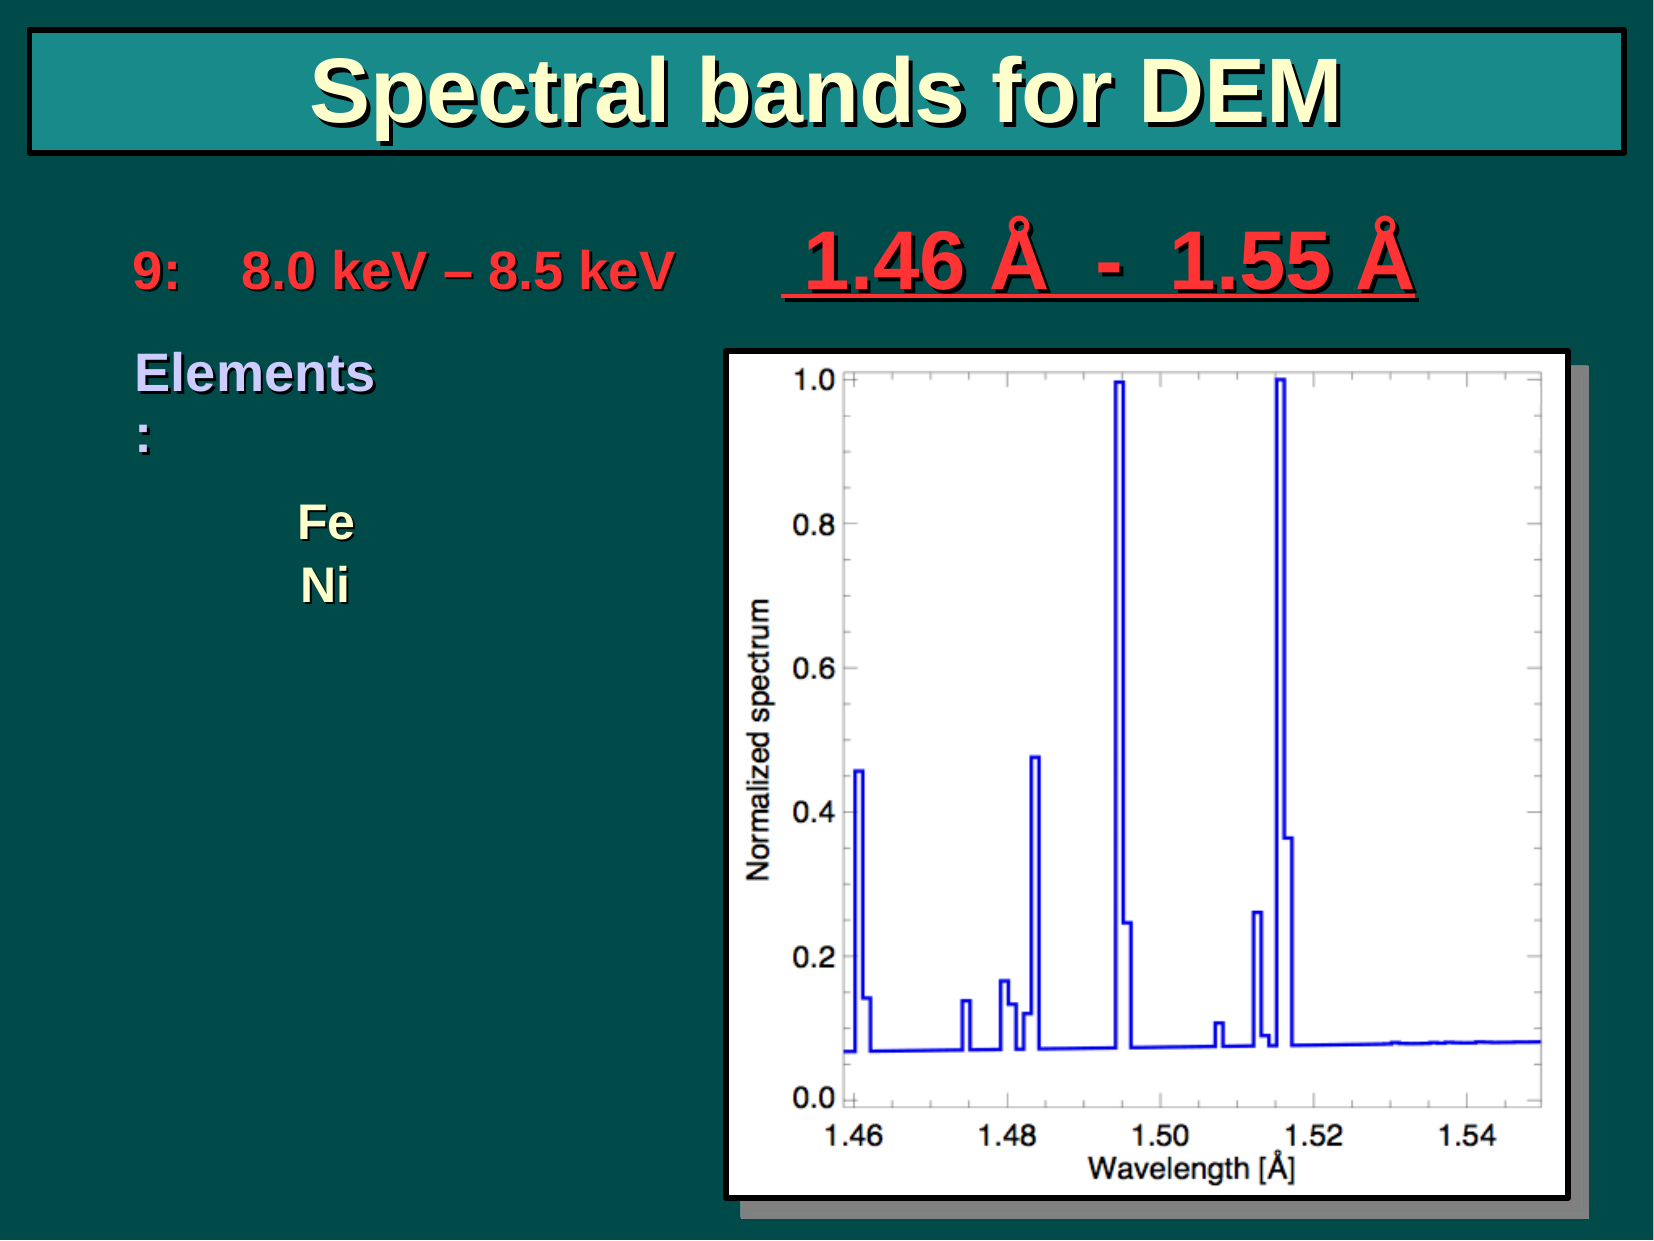

Spectral bands for DEM
9: 8.0 keV – 8.5 keV 1.46 Å - 1.55 Å
Elements:
 Fe
 Ni